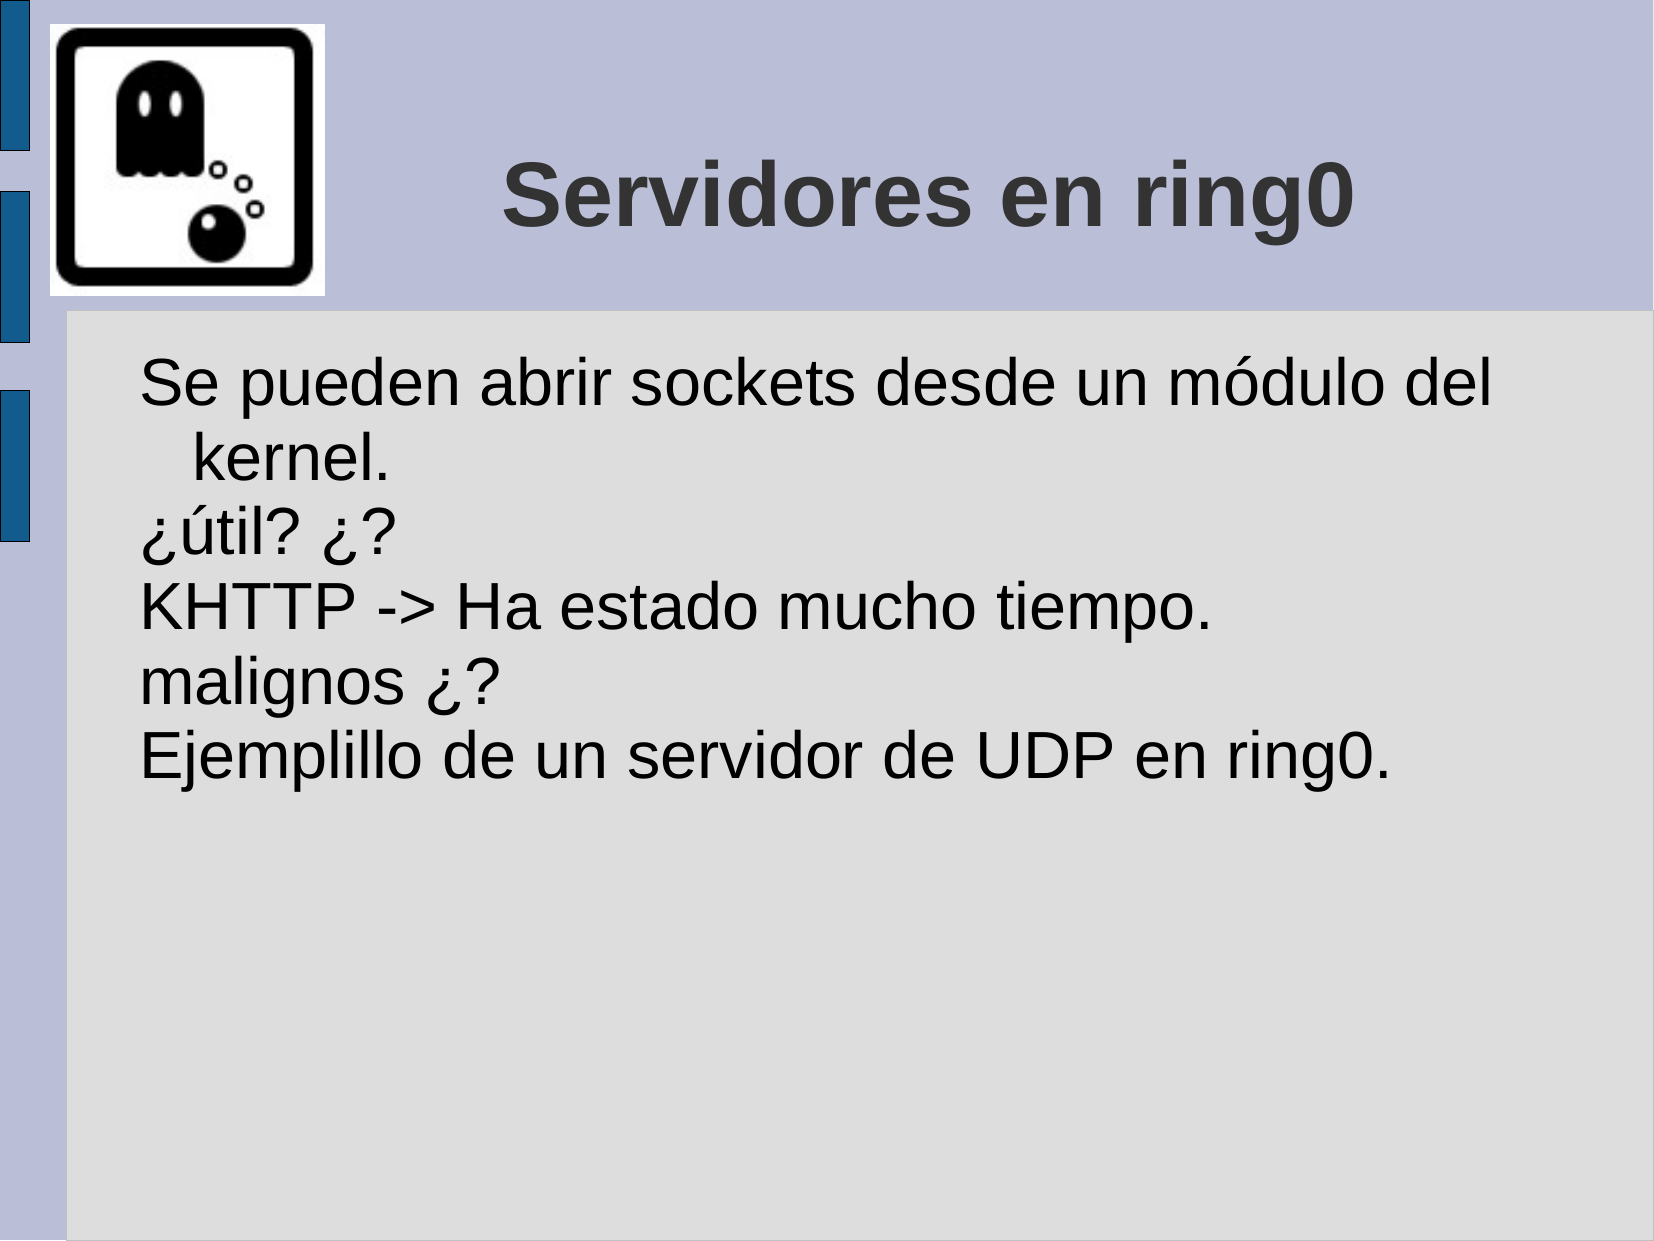

# Servidores en ring0
Se pueden abrir sockets desde un módulo del kernel.
¿útil? ¿?
KHTTP -> Ha estado mucho tiempo.
malignos ¿?
Ejemplillo de un servidor de UDP en ring0.